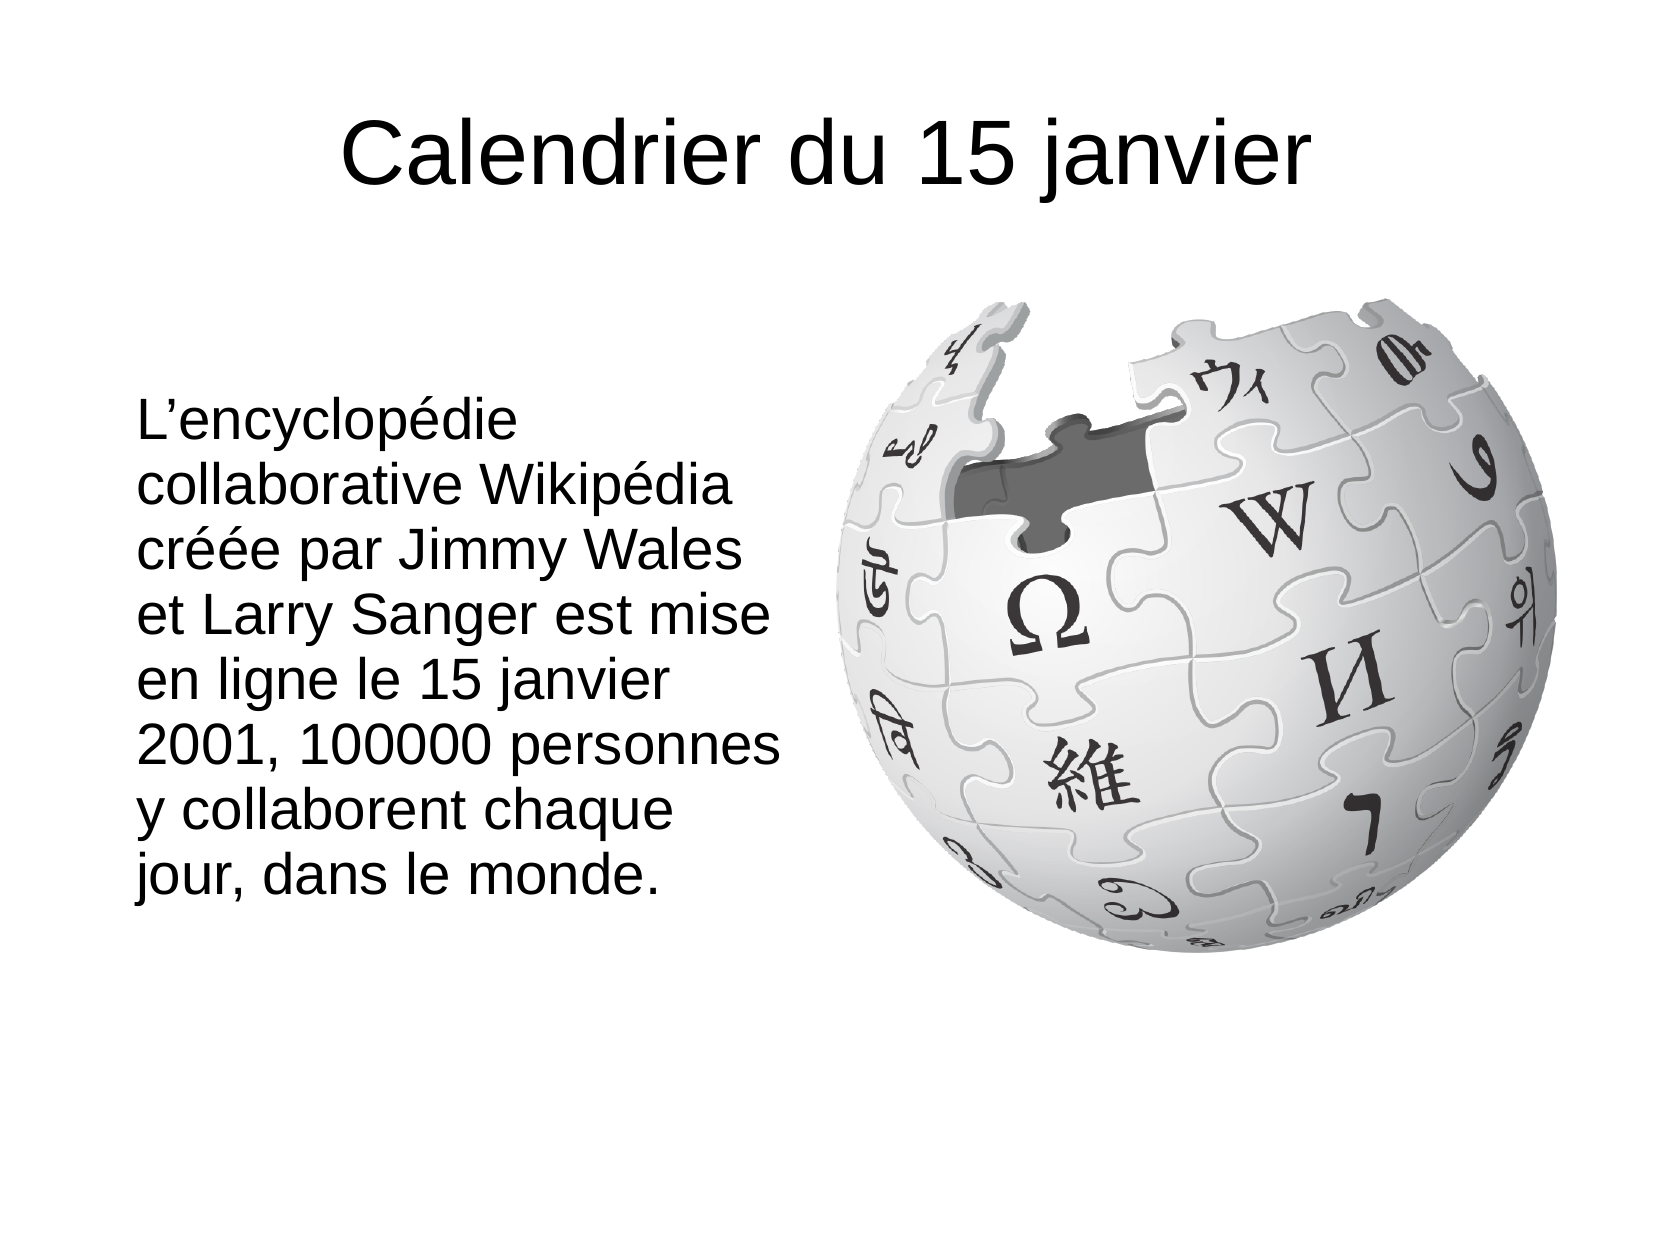

# Calendrier du 15 janvier
L’encyclopédie collaborative Wikipédia créée par Jimmy Wales et Larry Sanger est mise en ligne le 15 janvier 2001, 100000 personnes y collaborent chaque jour, dans le monde.